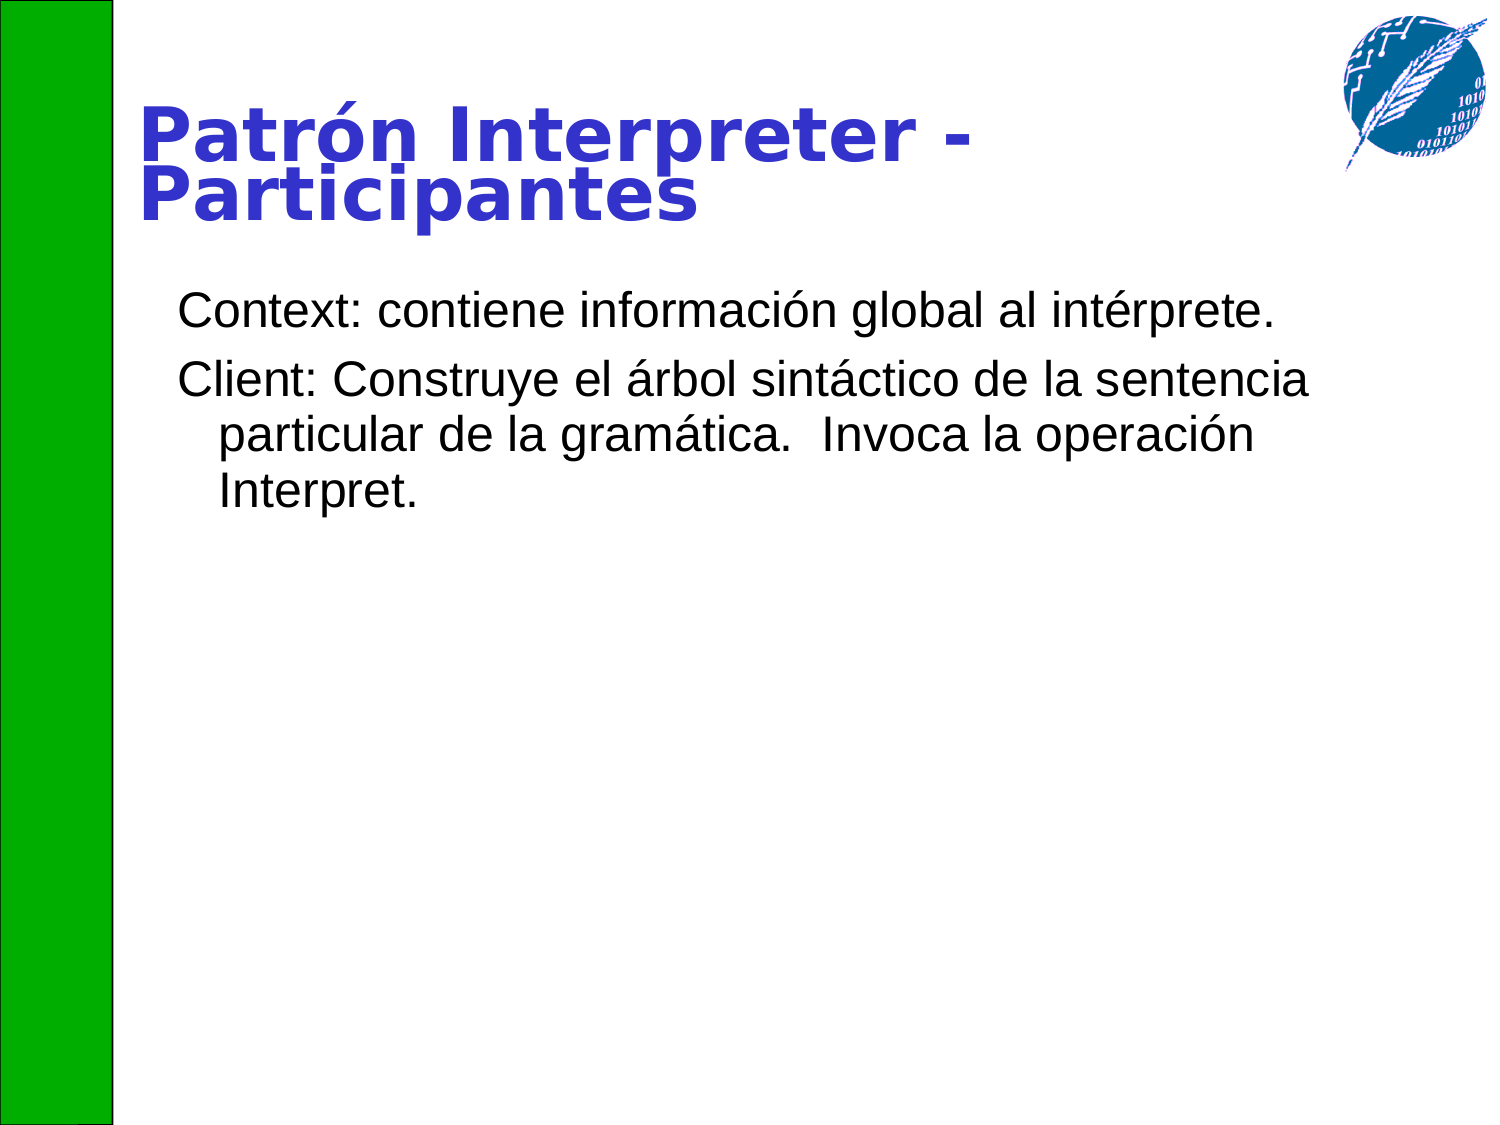

# Patrón Interpreter - Participantes
Context: contiene información global al intérprete.
Client: Construye el árbol sintáctico de la sentencia particular de la gramática. Invoca la operación Interpret.